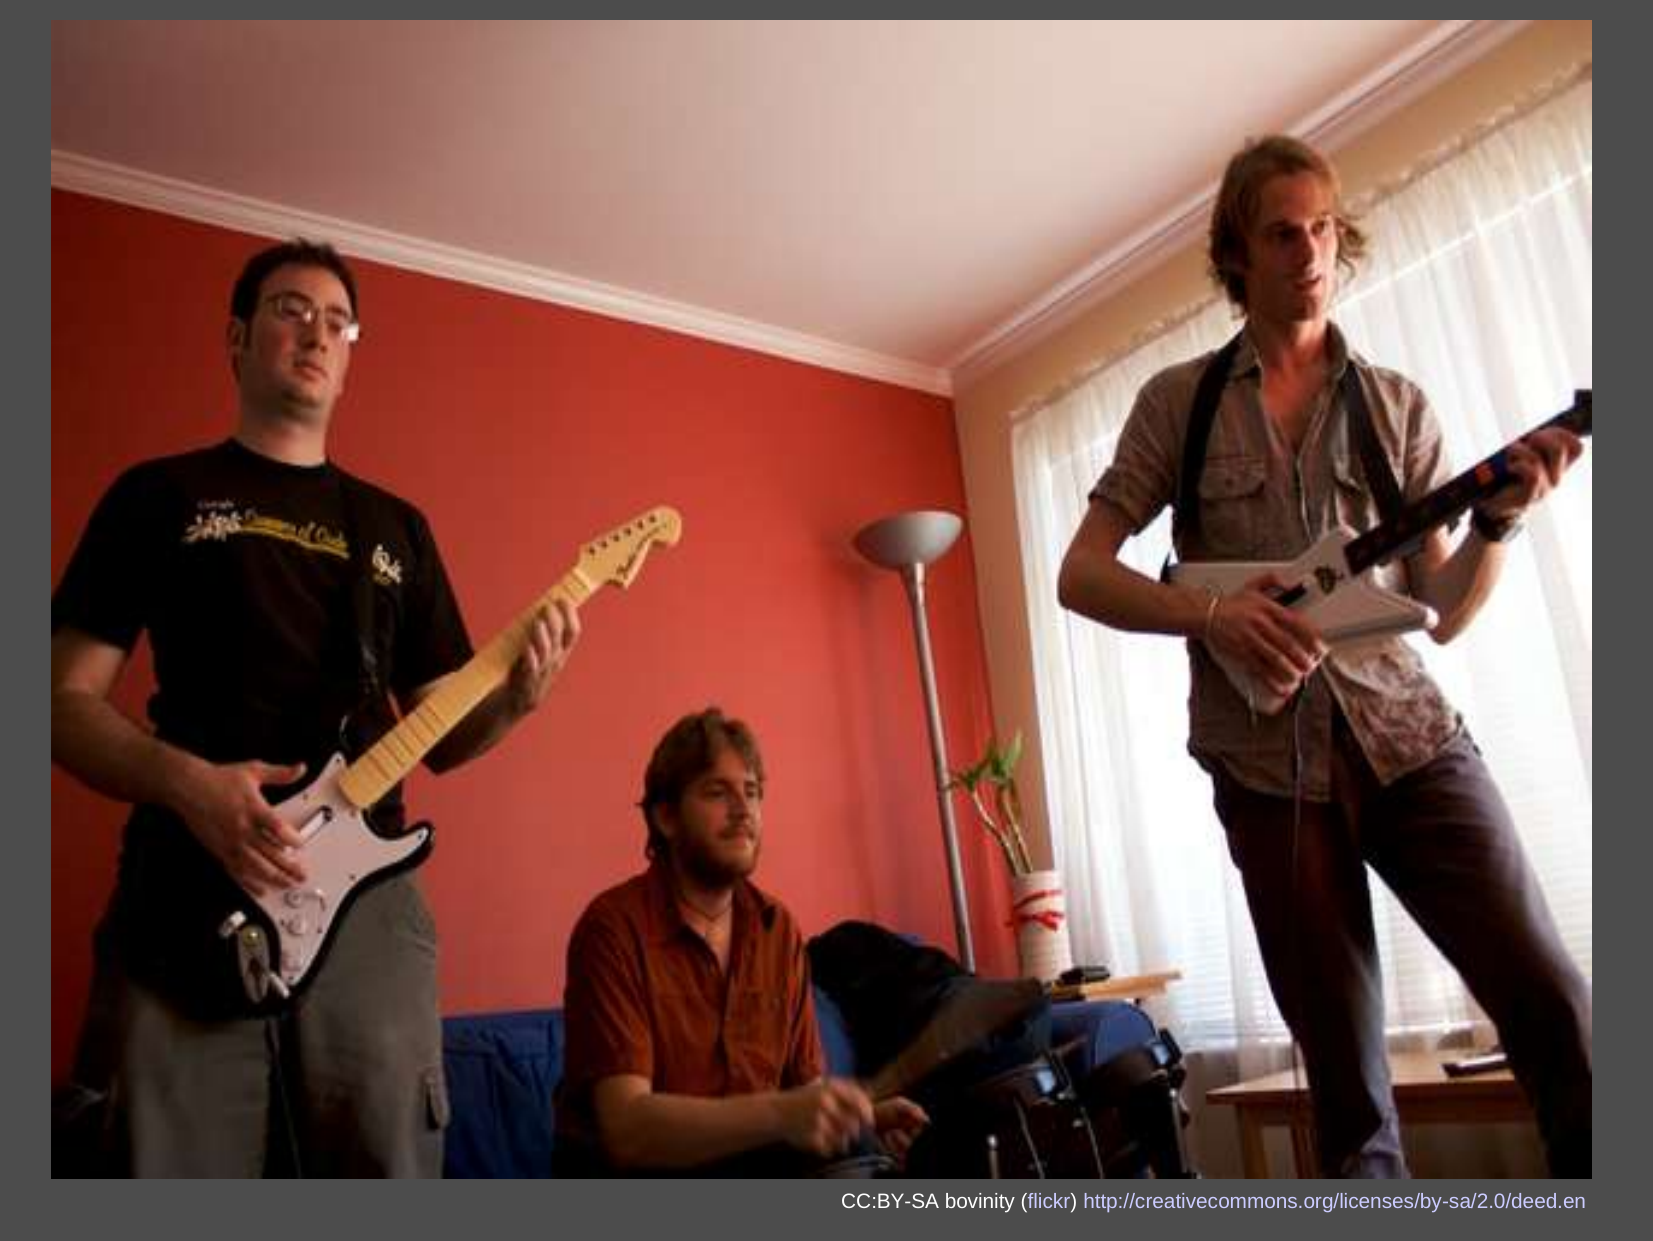

# Rock Band
CC:BY-SA bovinity (flickr) http://creativecommons.org/licenses/by-sa/2.0/deed.en